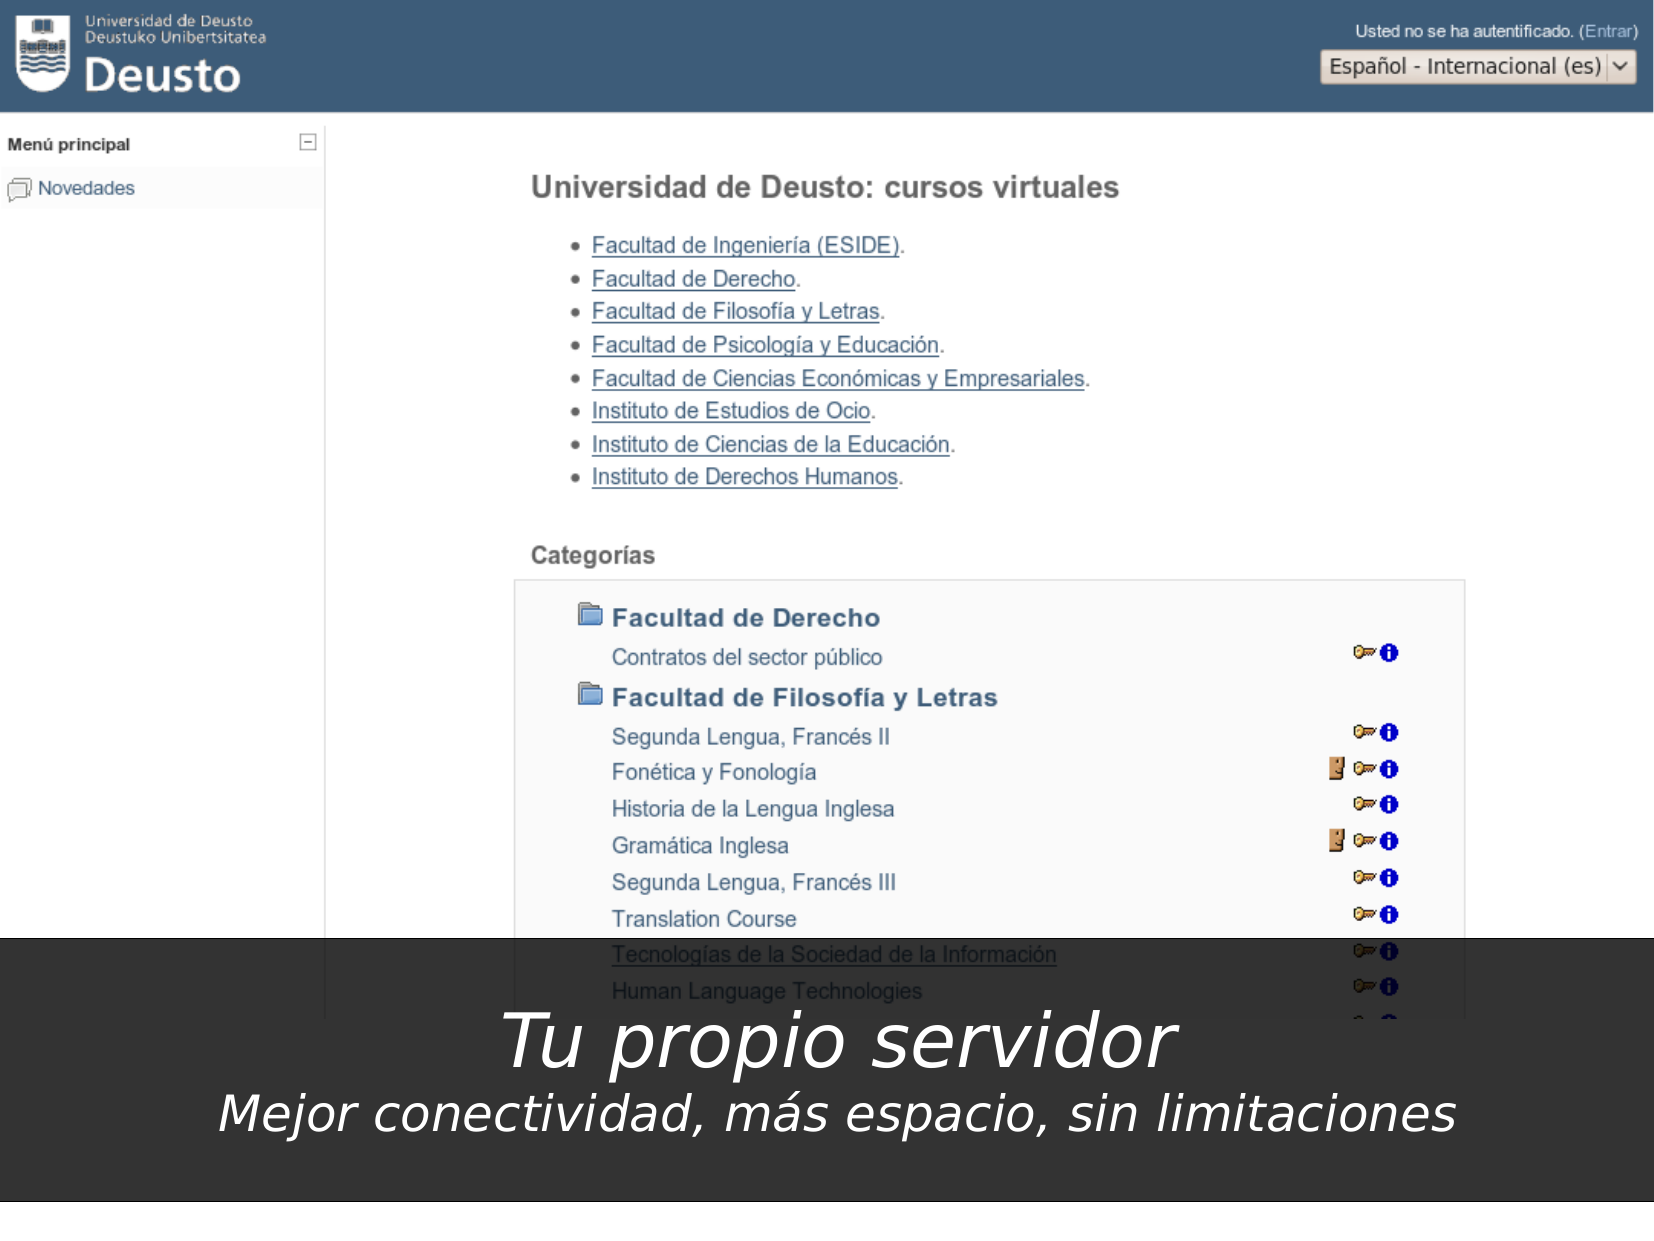

Tu propio servidor
Mejor conectividad, más espacio, sin limitaciones